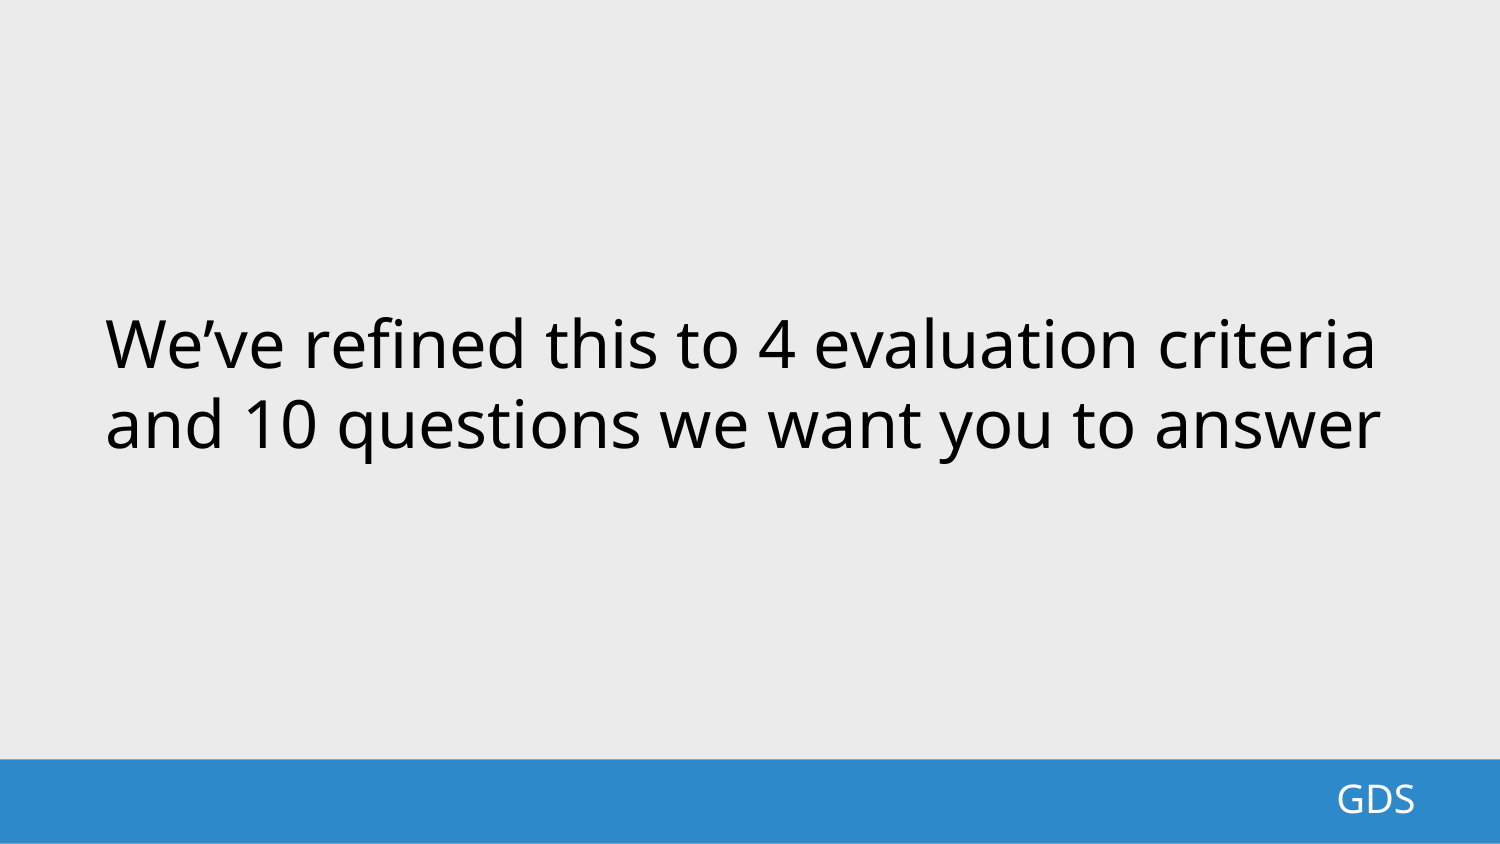

We’ve refined this to 4 evaluation criteria and 10 questions we want you to answer